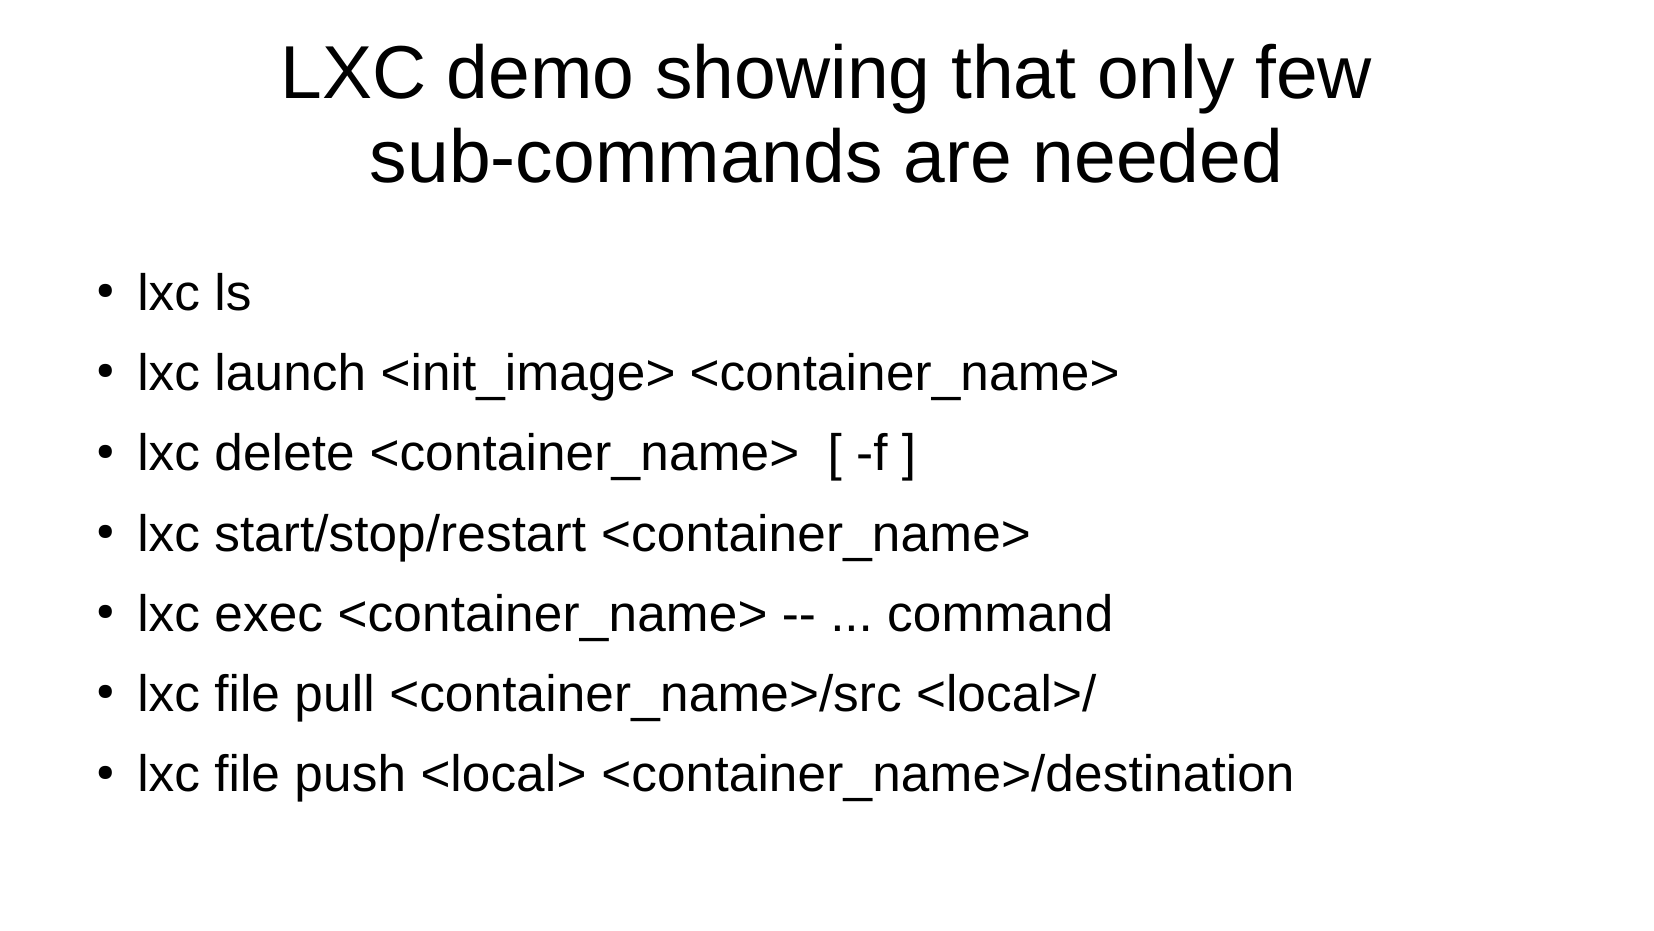

# LXC demo showing that only few sub-commands are needed
lxc ls
lxc launch <init_image> <container_name>
lxc delete <container_name> [ -f ]
lxc start/stop/restart <container_name>
lxc exec <container_name> -- ... command
lxc file pull <container_name>/src <local>/
lxc file push <local> <container_name>/destination